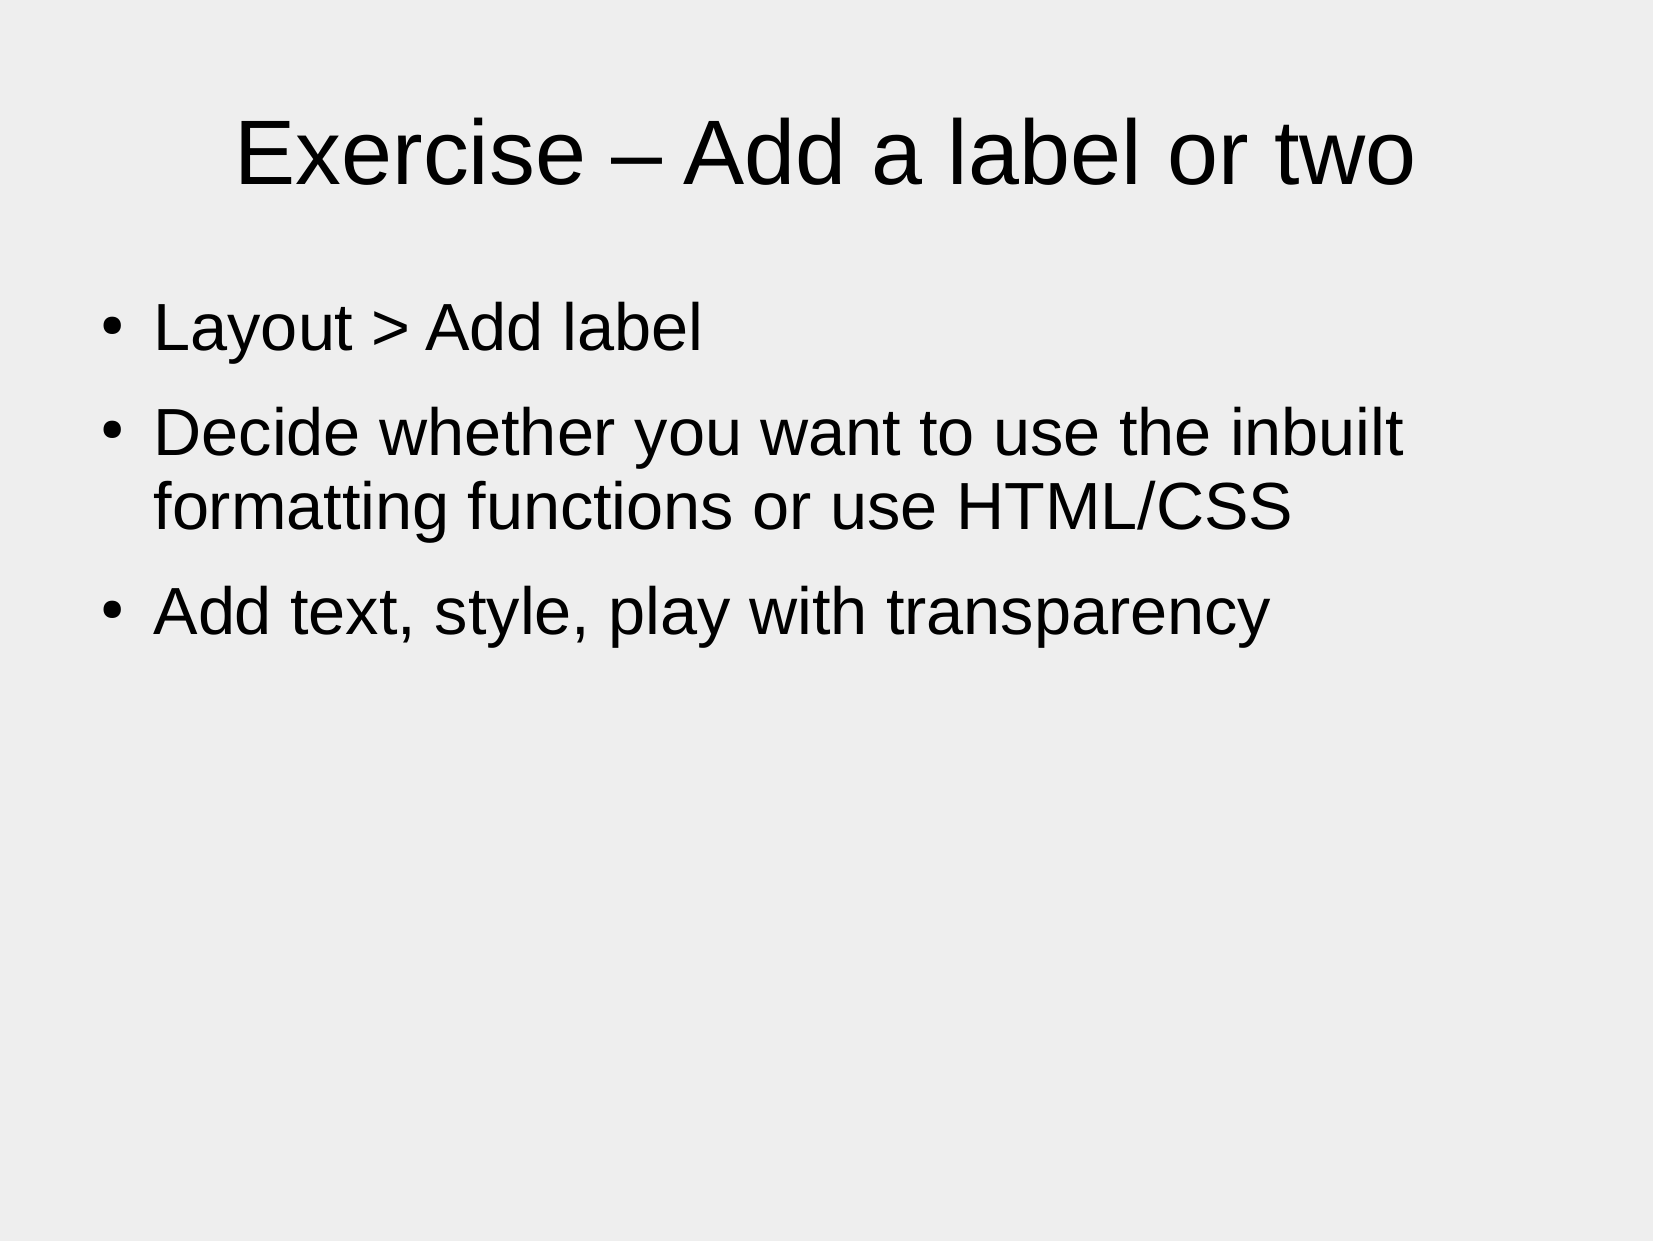

# Exercise – Add a label or two
Layout > Add label
Decide whether you want to use the inbuilt formatting functions or use HTML/CSS
Add text, style, play with transparency